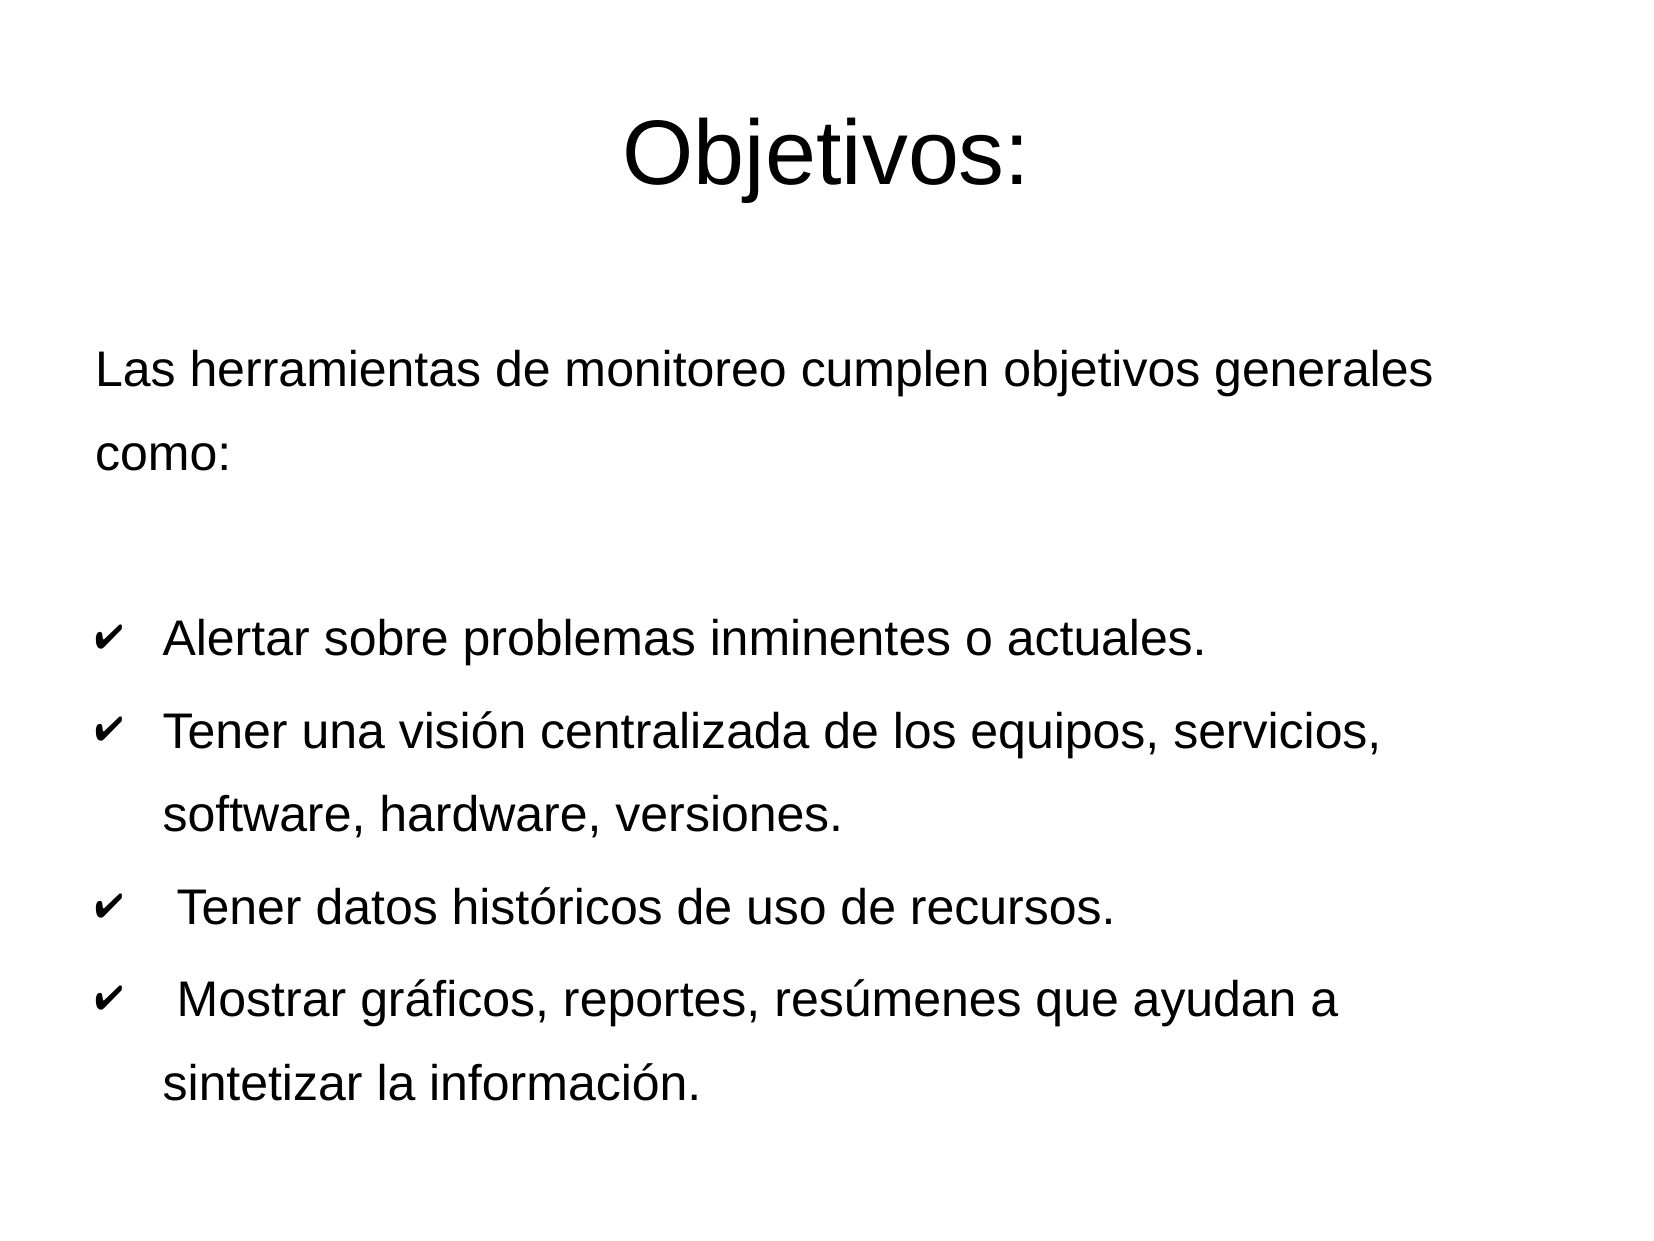

# Objetivos:
Las herramientas de monitoreo cumplen objetivos generales como:
Alertar sobre problemas inminentes o actuales.
Tener una visión centralizada de los equipos, servicios, software, hardware, versiones.
 Tener datos históricos de uso de recursos.
 Mostrar gráficos, reportes, resúmenes que ayudan a sintetizar la información.